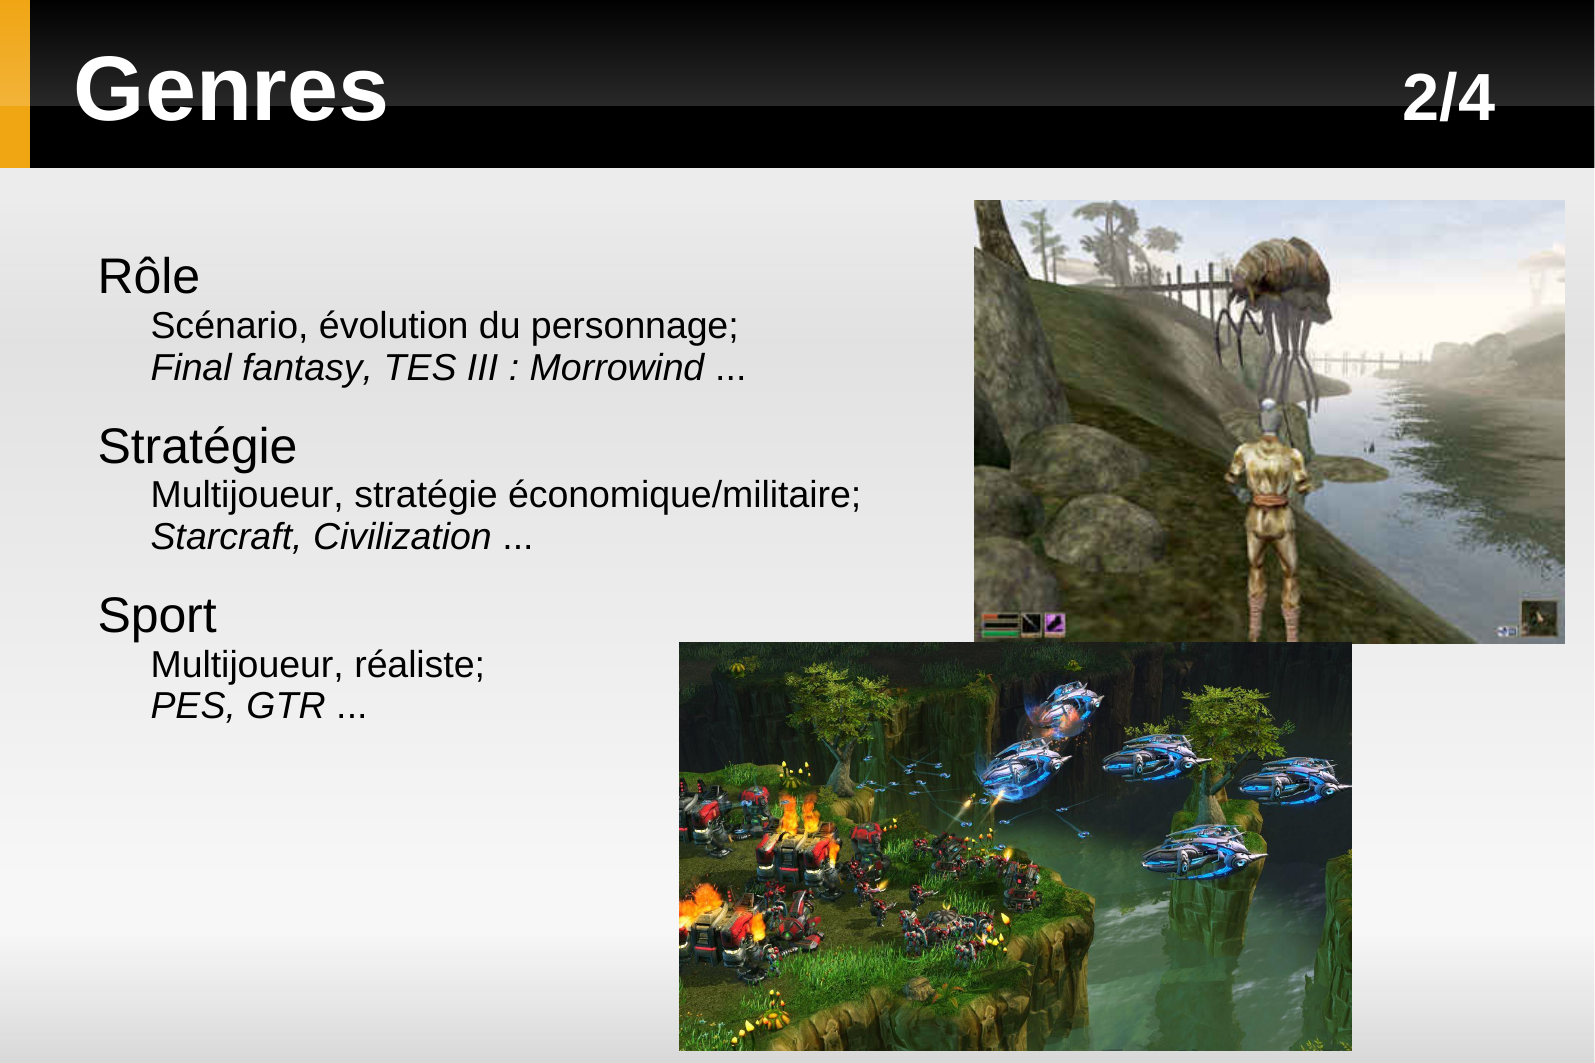

# Genres														2/4
Rôle
Scénario, évolution du personnage;
Final fantasy, TES III : Morrowind ...
Stratégie
Multijoueur, stratégie économique/militaire;
Starcraft, Civilization ...
Sport
Multijoueur, réaliste;
PES, GTR ...